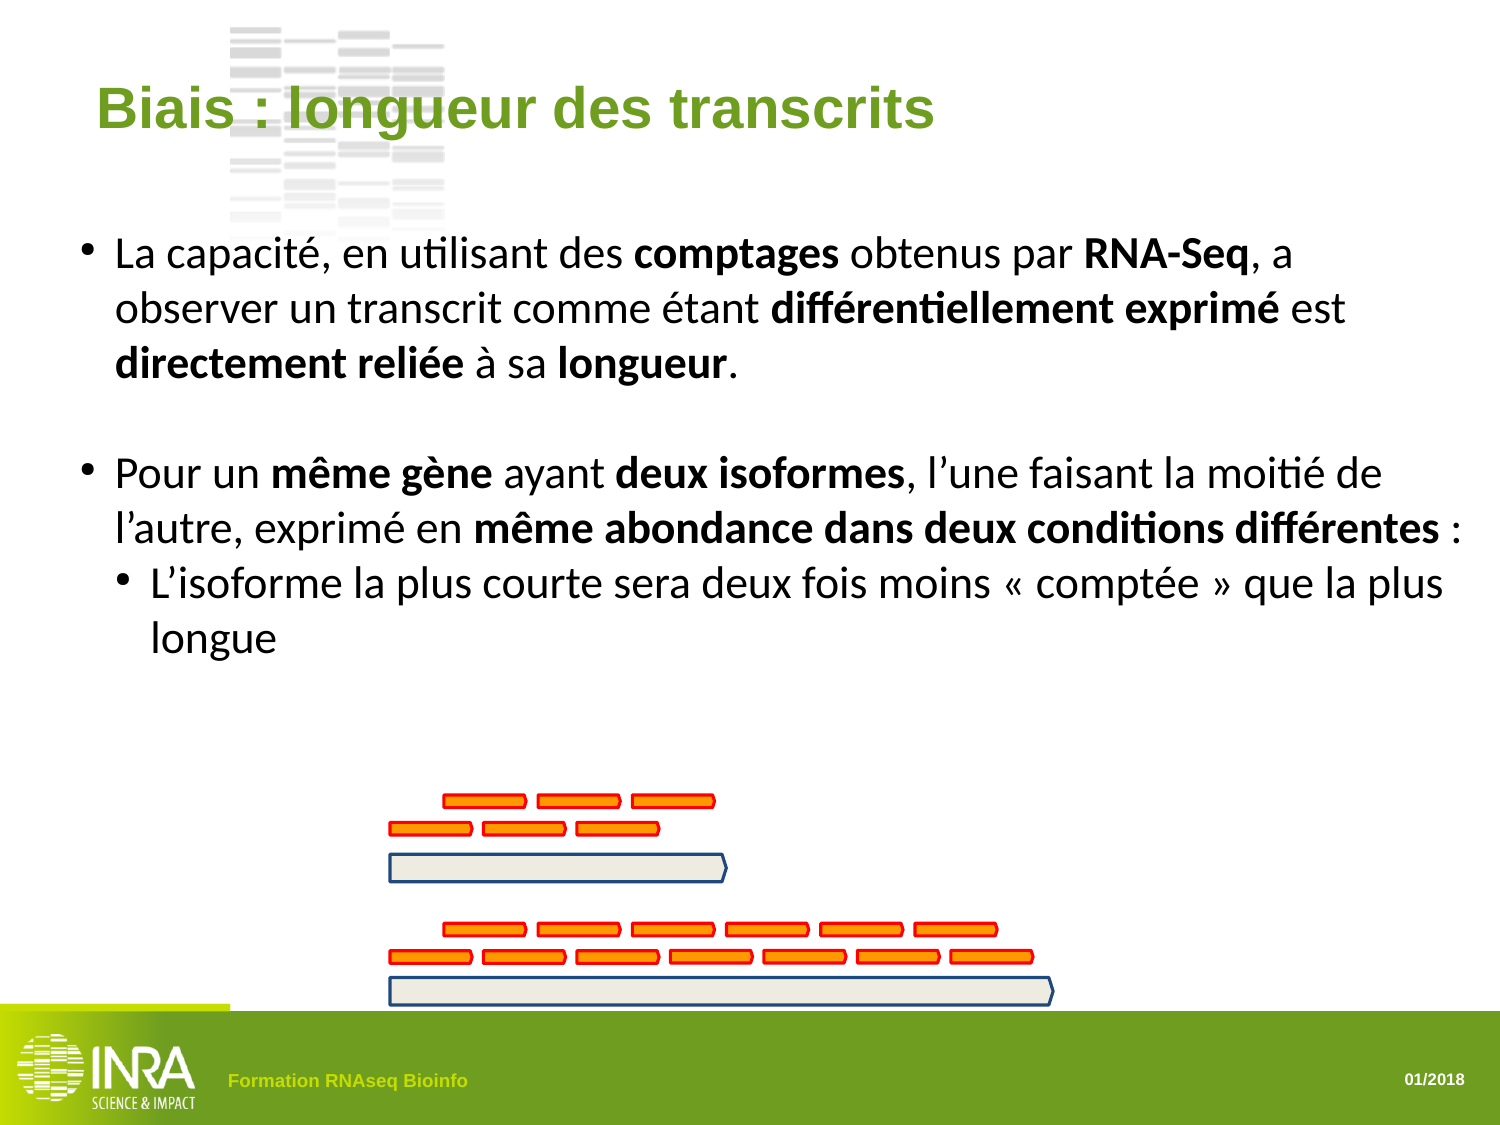

Biais : longueur des transcrits
La capacité, en utilisant des comptages obtenus par RNA-Seq, a observer un transcrit comme étant différentiellement exprimé est directement reliée à sa longueur.
Pour un même gène ayant deux isoformes, l’une faisant la moitié de l’autre, exprimé en même abondance dans deux conditions différentes :
L’isoforme la plus courte sera deux fois moins « comptée » que la plus longue